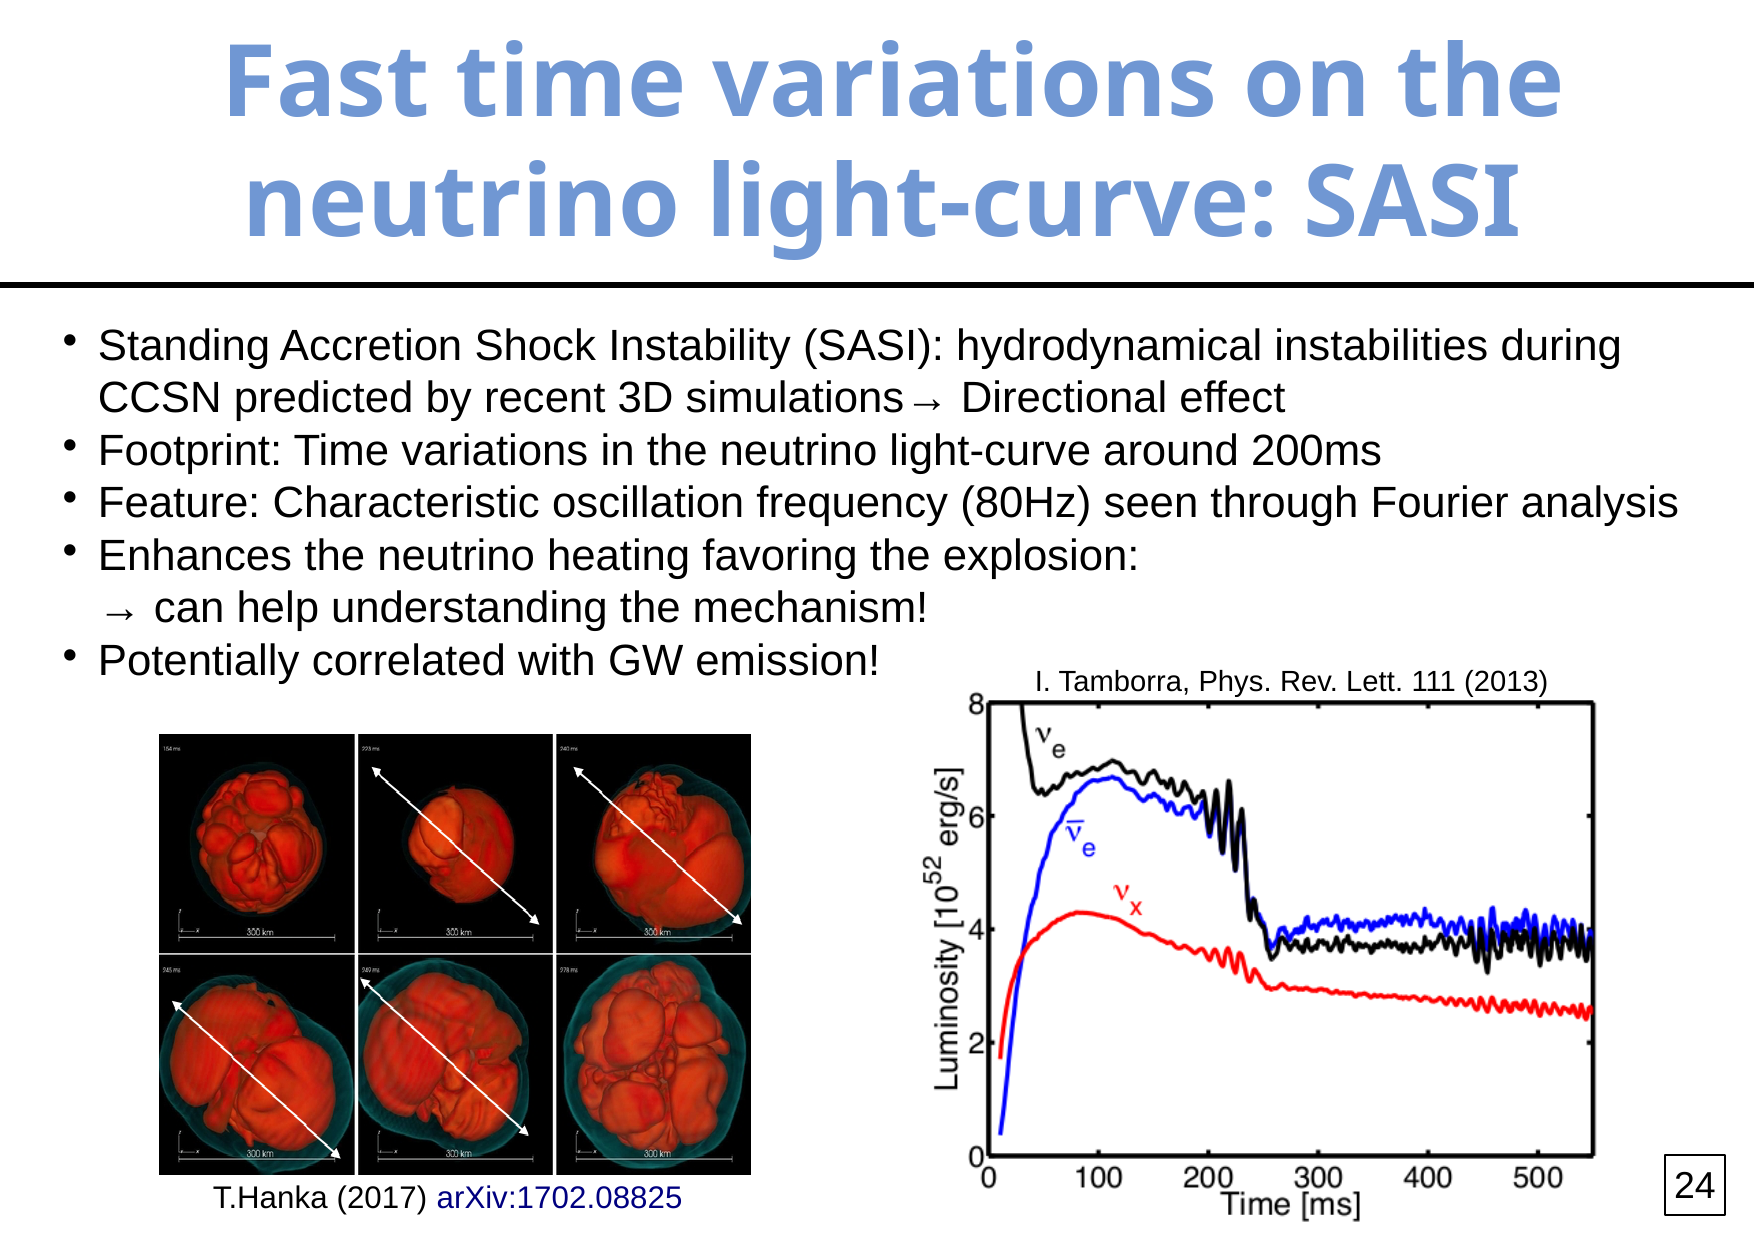

Fast time variations on the neutrino light-curve: SASI
Standing Accretion Shock Instability (SASI): hydrodynamical instabilities during CCSN predicted by recent 3D simulations→ Directional effect
Footprint: Time variations in the neutrino light-curve around 200ms
Feature: Characteristic oscillation frequency (80Hz) seen through Fourier analysis
Enhances the neutrino heating favoring the explosion: → can help understanding the mechanism!
Potentially correlated with GW emission!
I. Tamborra, Phys. Rev. Lett. 111 (2013)
T.Hanka (2017) arXiv:1702.08825
24